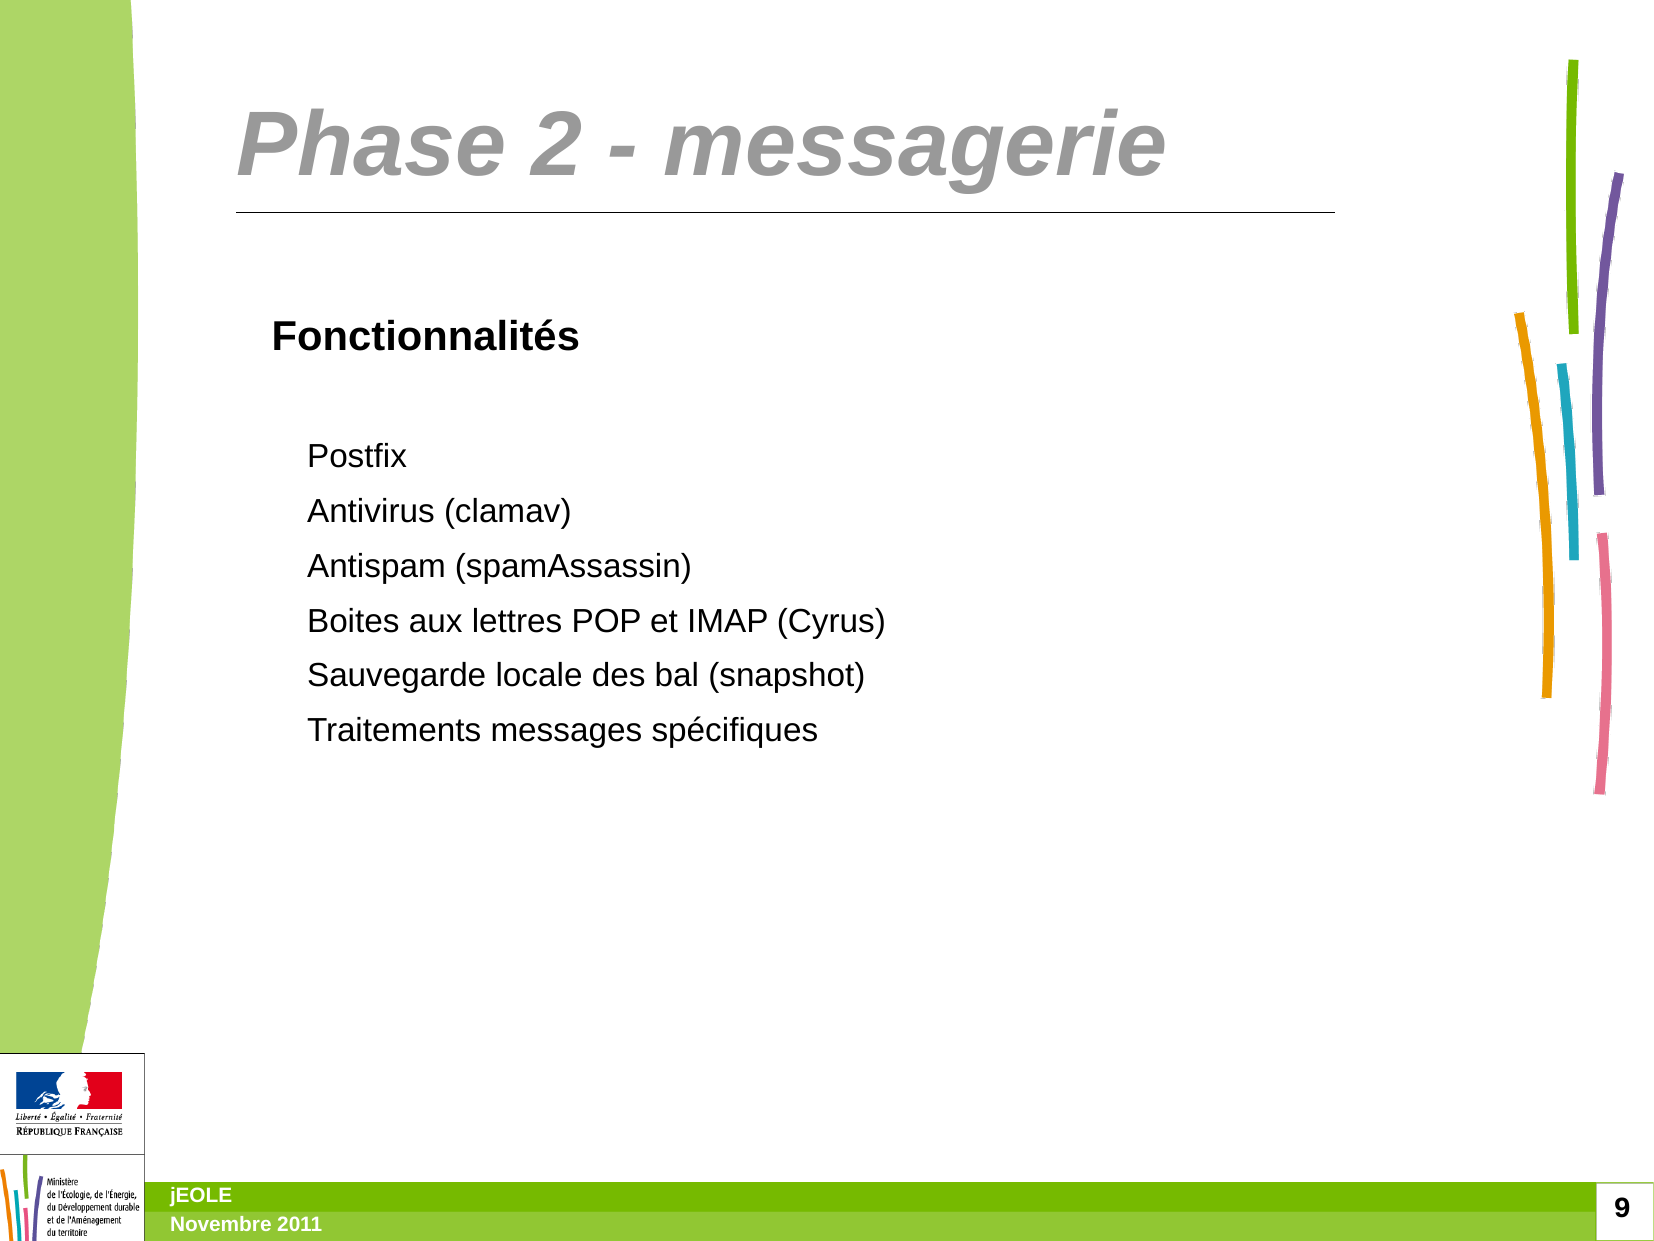

# Phase 2 - messagerie
Fonctionnalités
Postfix
Antivirus (clamav)
Antispam (spamAssassin)
Boites aux lettres POP et IMAP (Cyrus)
Sauvegarde locale des bal (snapshot)
Traitements messages spécifiques
9
Journées EOLE octobre 2010